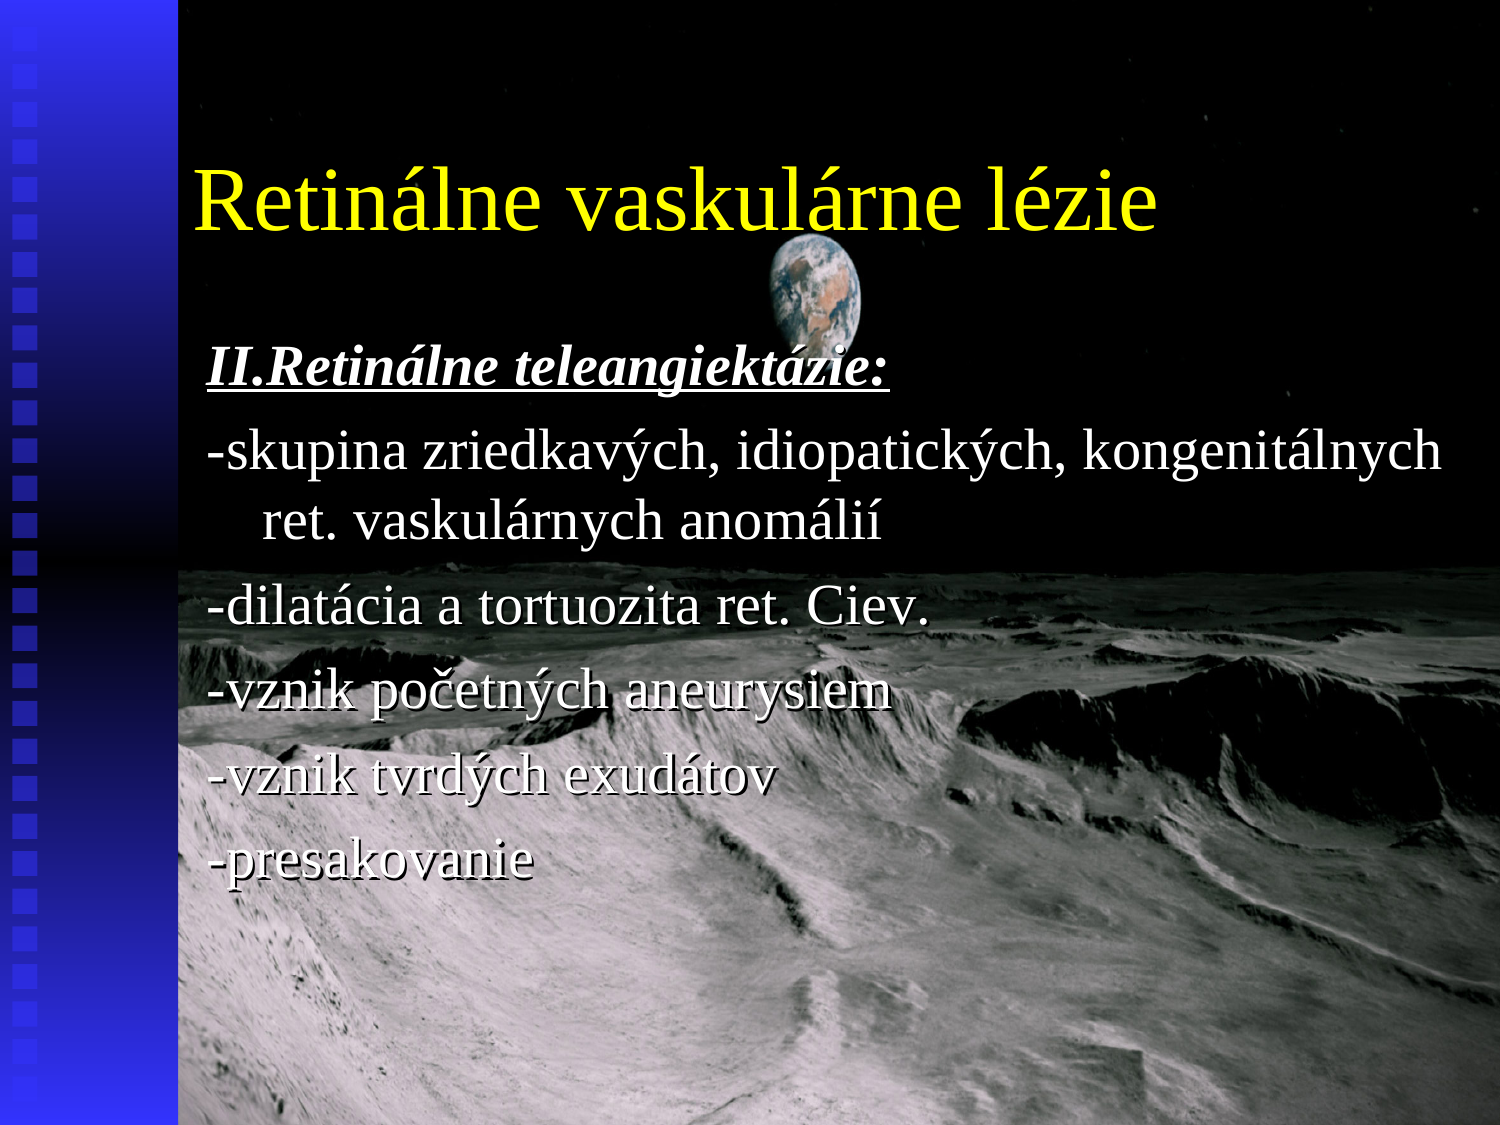

# Retinálne vaskulárne lézie
II.Retinálne teleangiektázie:
-skupina zriedkavých, idiopatických, kongenitálnych ret. vaskulárnych anomálií
-dilatácia a tortuozita ret. Ciev.
-vznik početných aneurysiem
-vznik tvrdých exudátov
-presakovanie